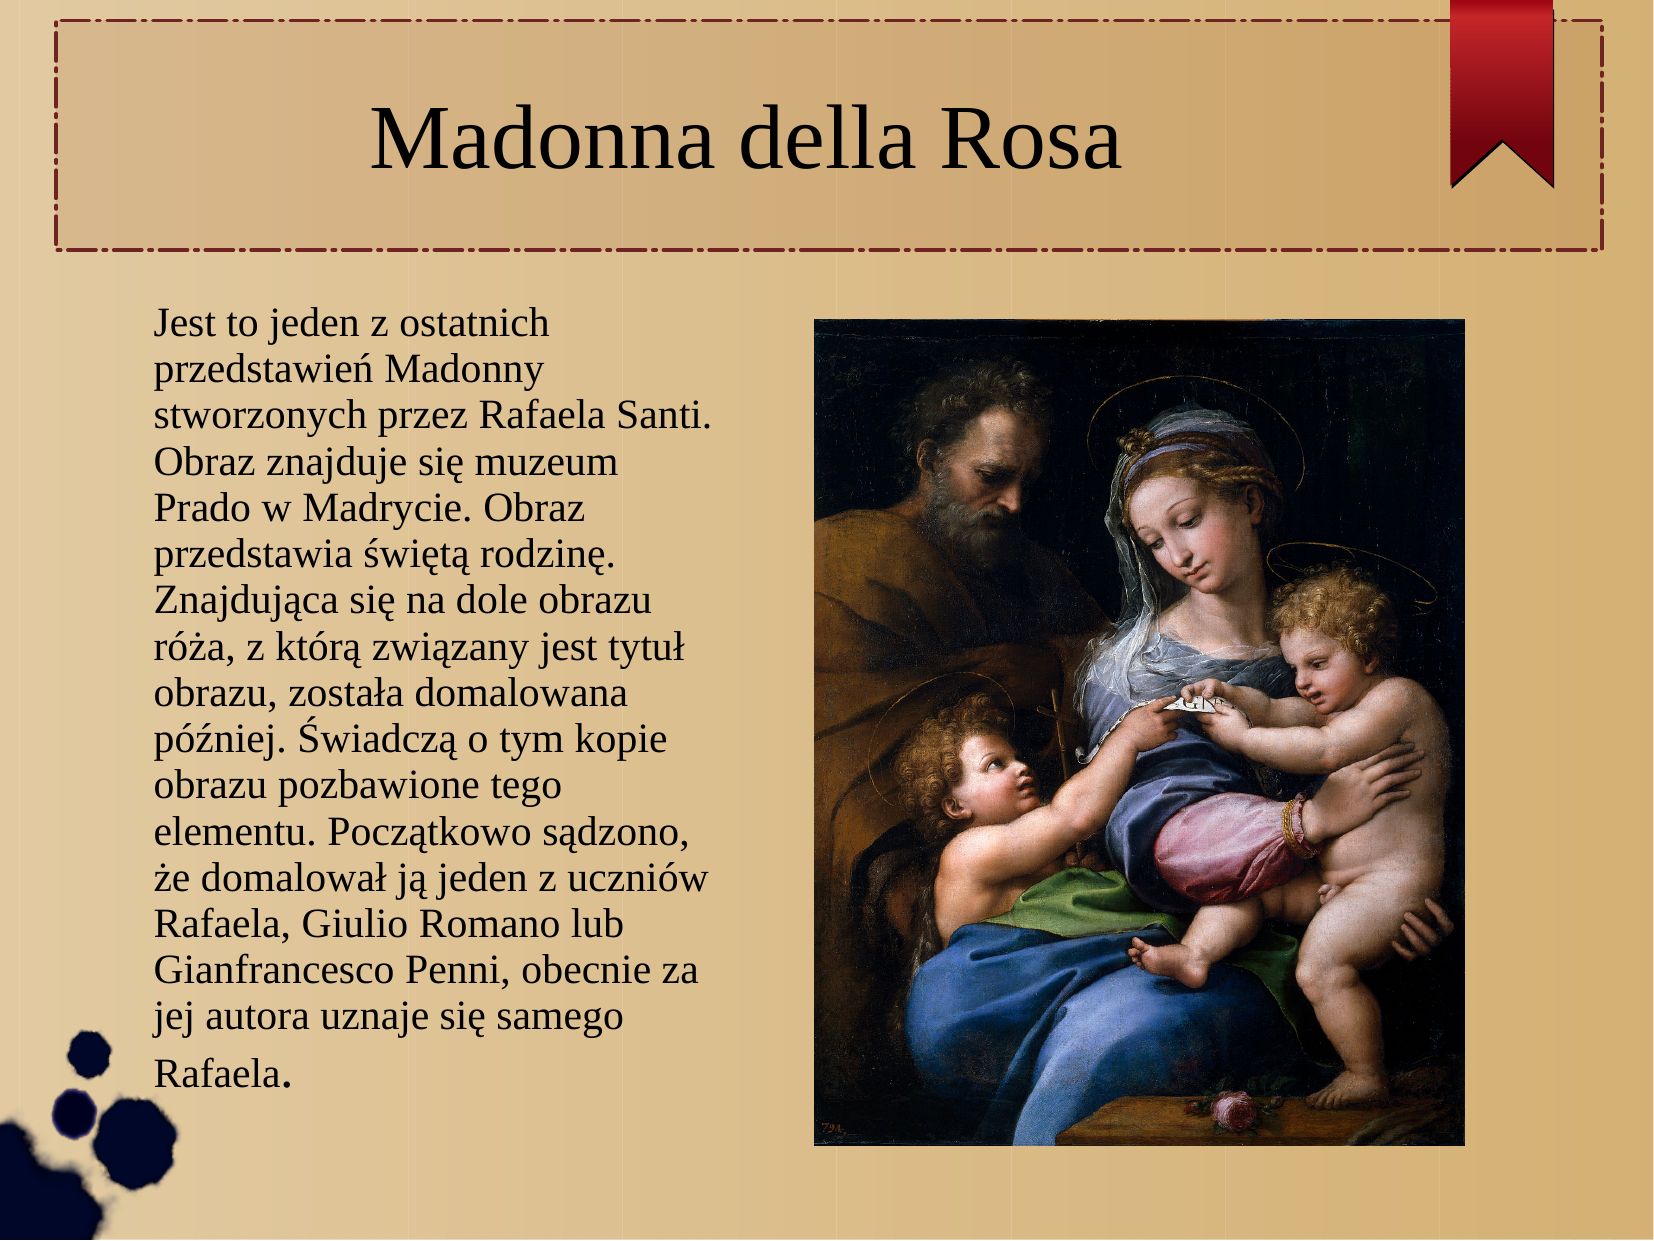

# Madonna della Rosa
Jest to jeden z ostatnich przedstawień Madonny stworzonych przez Rafaela Santi. Obraz znajduje się muzeum Prado w Madrycie. Obraz przedstawia świętą rodzinę. Znajdująca się na dole obrazu róża, z którą związany jest tytuł obrazu, została domalowana później. Świadczą o tym kopie obrazu pozbawione tego elementu. Początkowo sądzono, że domalował ją jeden z uczniów Rafaela, Giulio Romano lub Gianfrancesco Penni, obecnie za jej autora uznaje się samego Rafaela.